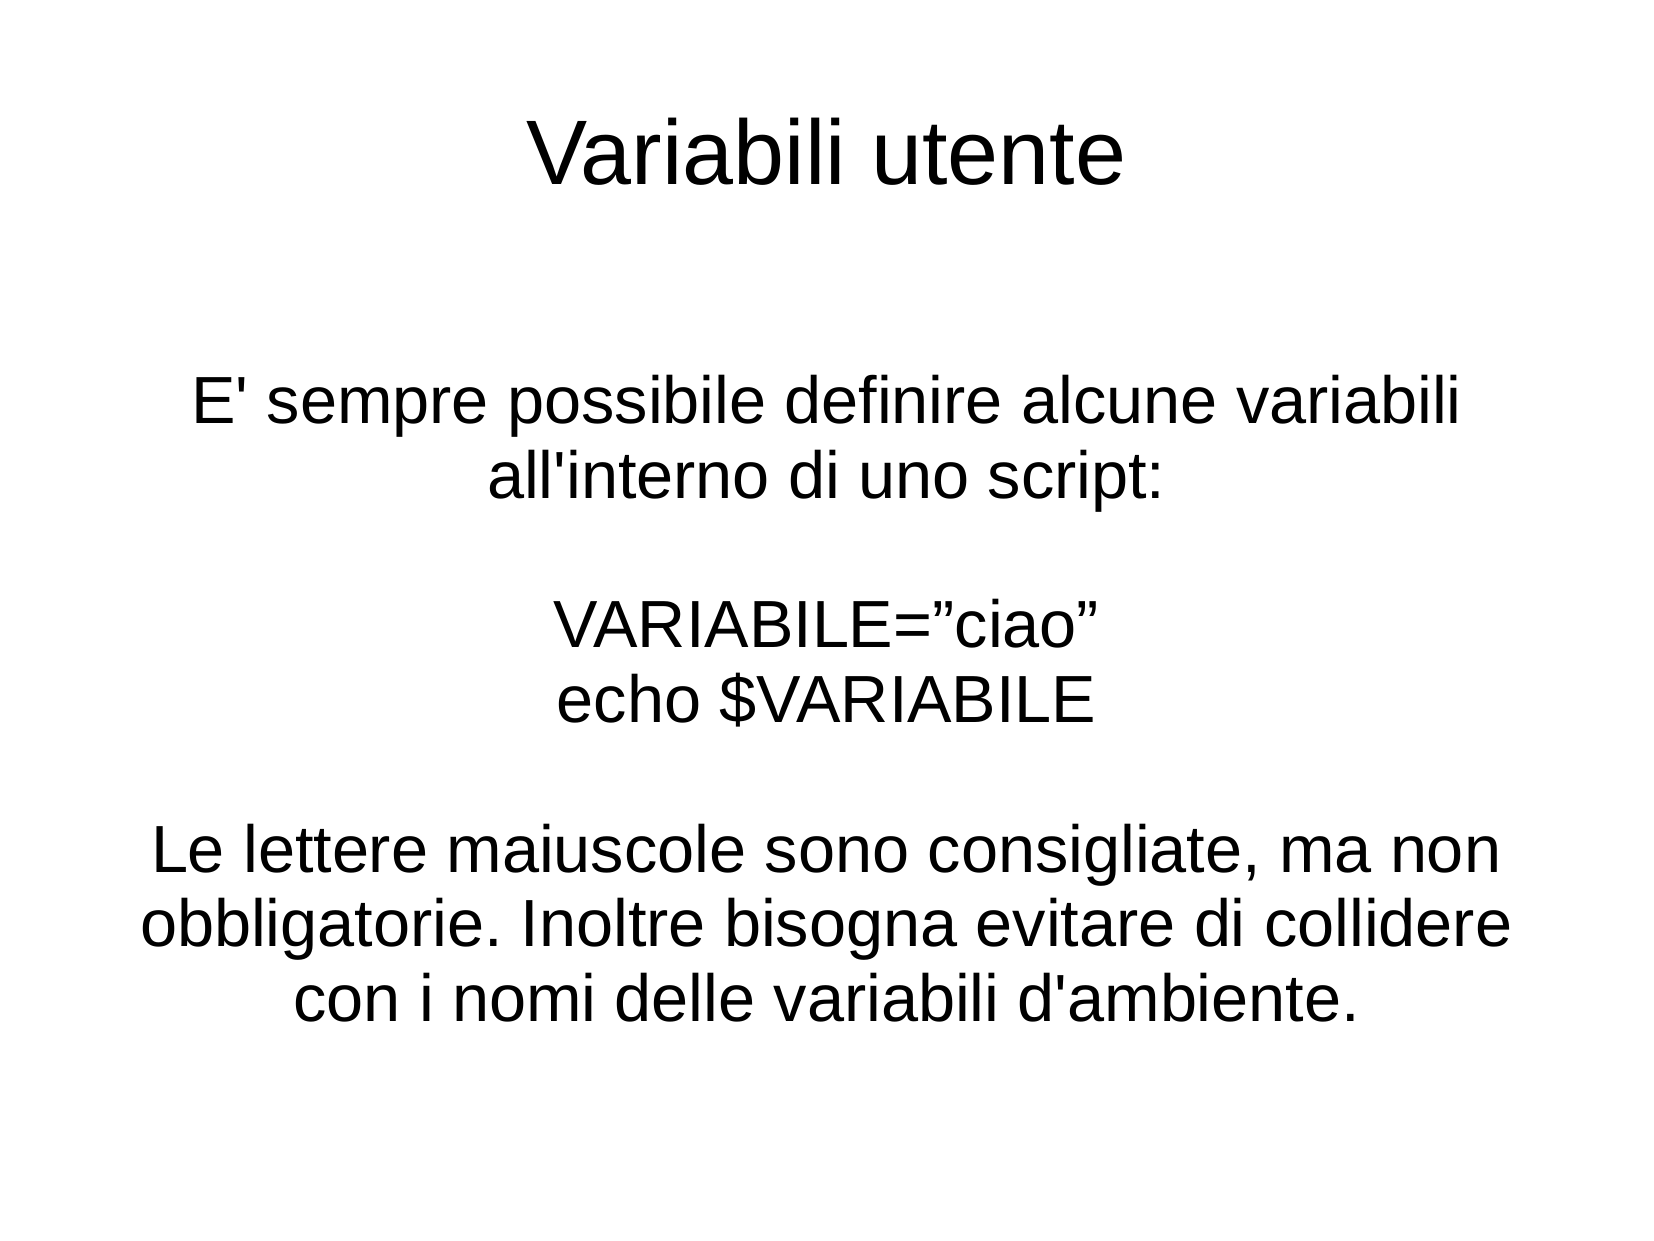

# Variabili utente
E' sempre possibile definire alcune variabili all'interno di uno script:
VARIABILE=”ciao”
echo $VARIABILE
Le lettere maiuscole sono consigliate, ma non obbligatorie. Inoltre bisogna evitare di collidere con i nomi delle variabili d'ambiente.